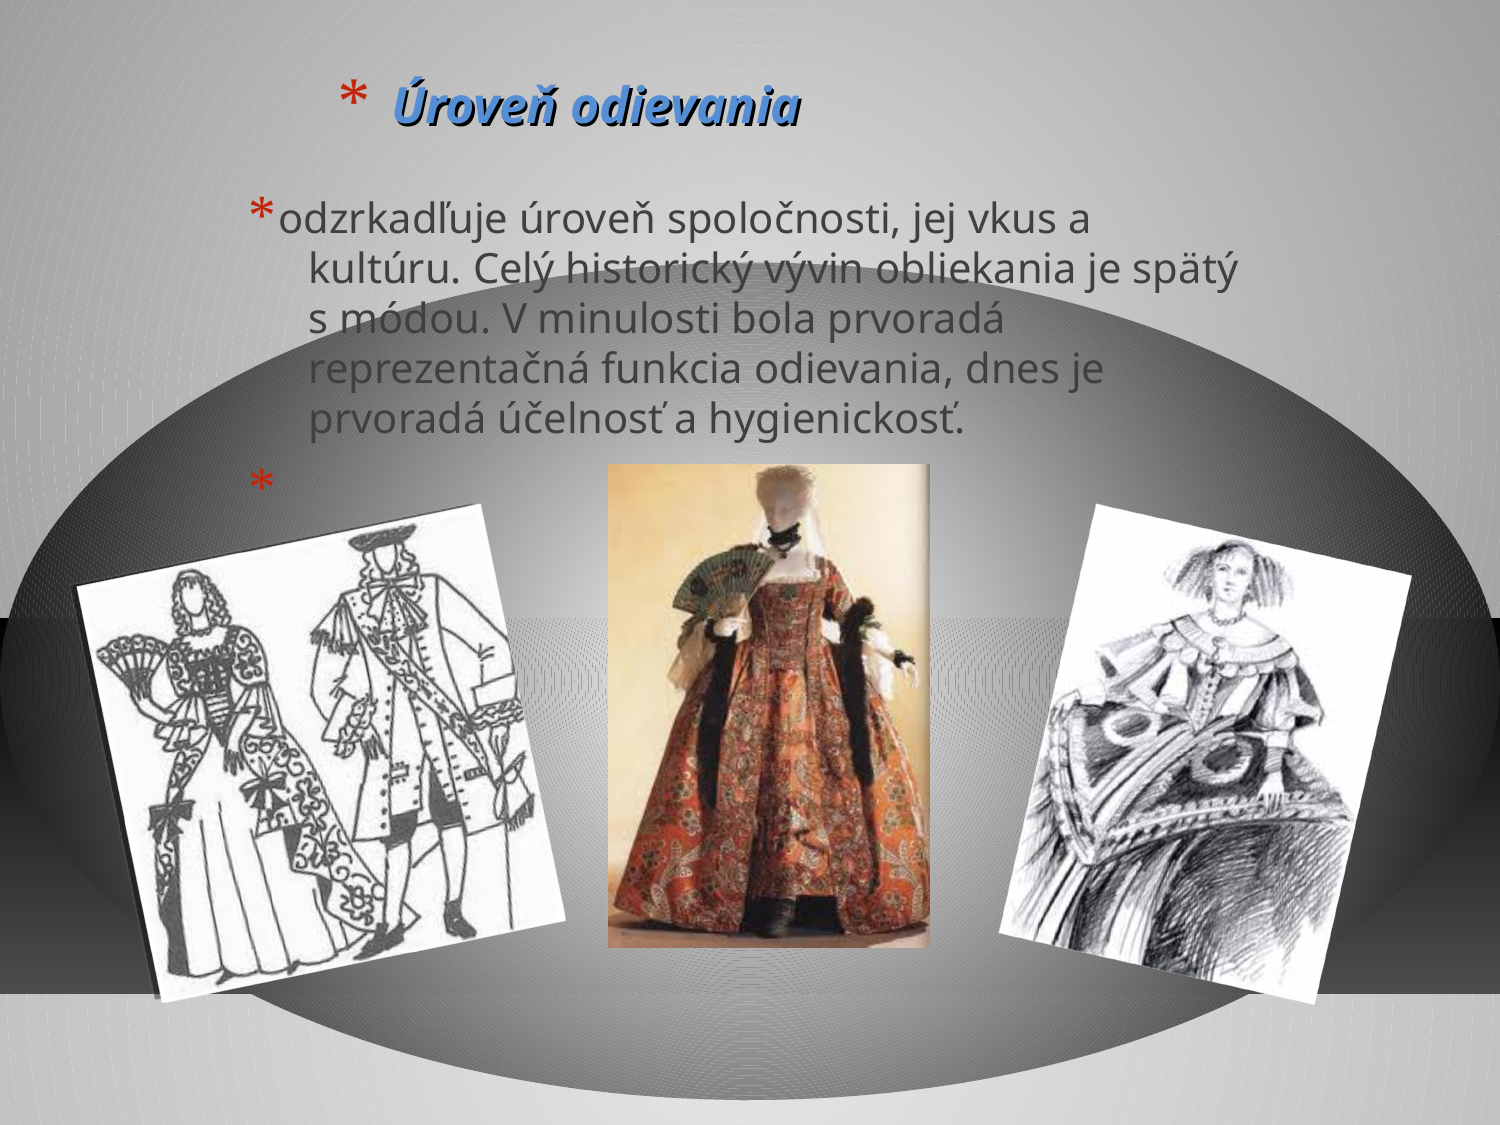

# Úroveň odievania
odzrkadľuje úroveň spoločnosti, jej vkus a kultúru. Celý historický vývin obliekania je spätý s módou. V minulosti bola prvoradá reprezentačná funkcia odievania, dnes je prvoradá účelnosť a hygienickosť.